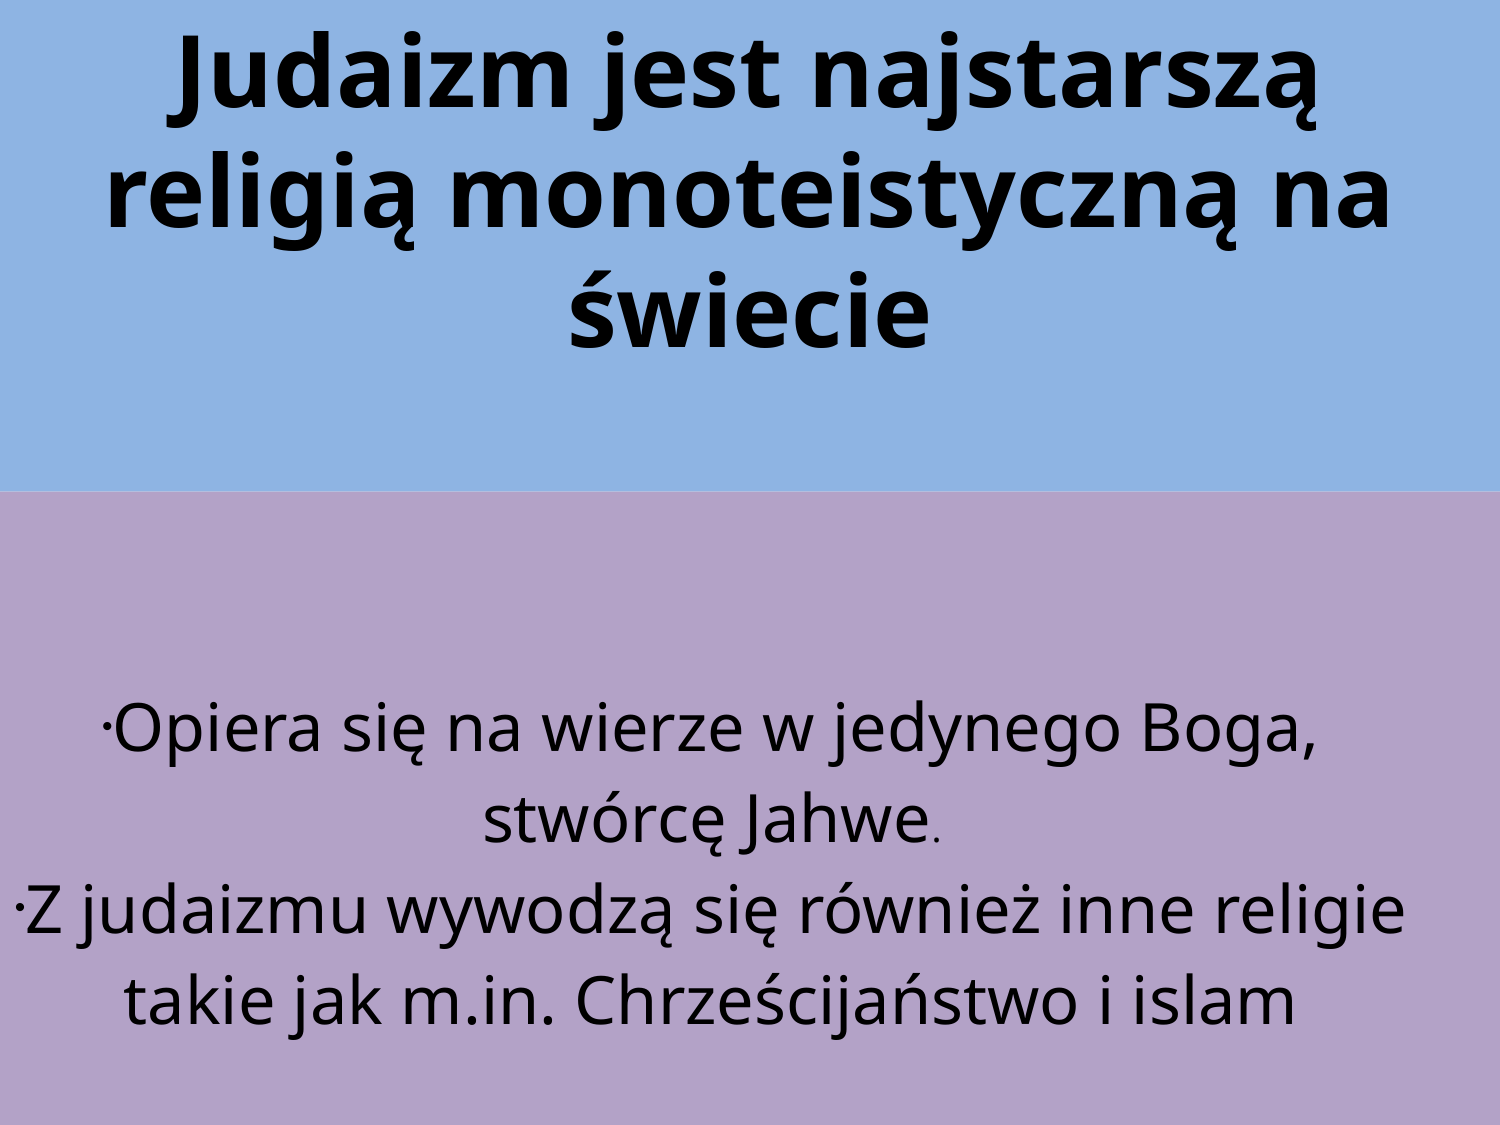

# Judaizm jest najstarszą religią monoteistyczną na świecie
Opiera się na wierze w jedynego Boga, stwórcę Jahwe.
Z judaizmu wywodzą się również inne religie takie jak m.in. Chrześcijaństwo i islam